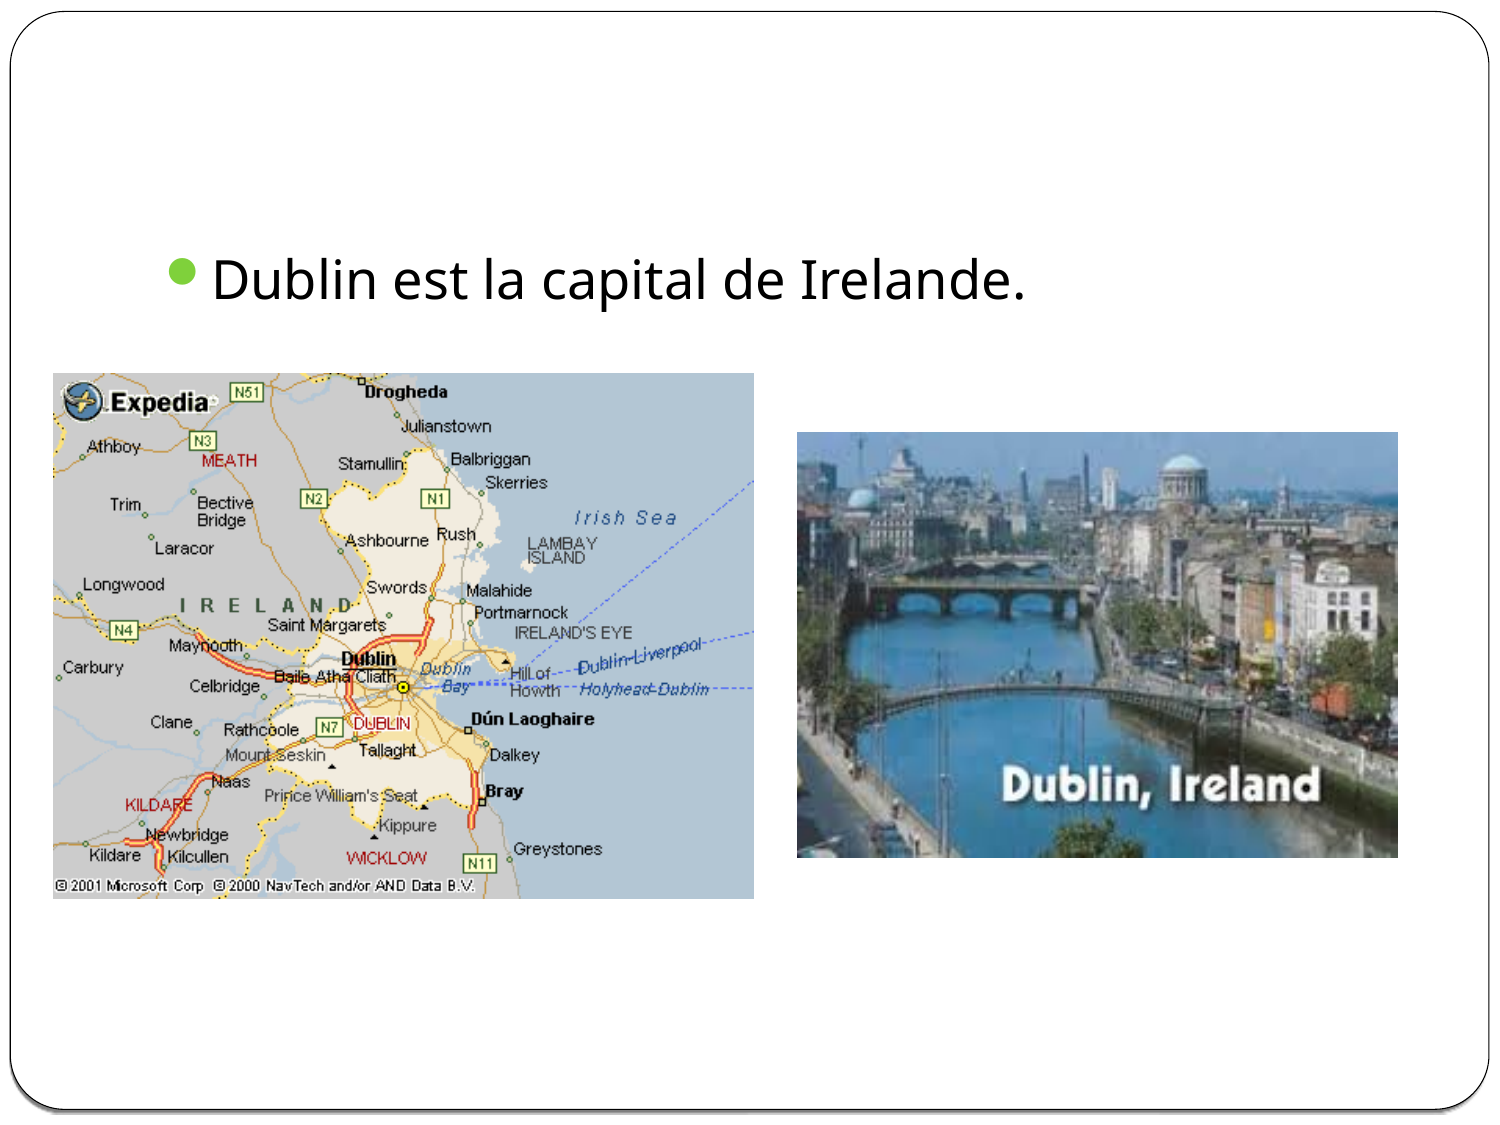

#
Dublin est la capital de Irelande.